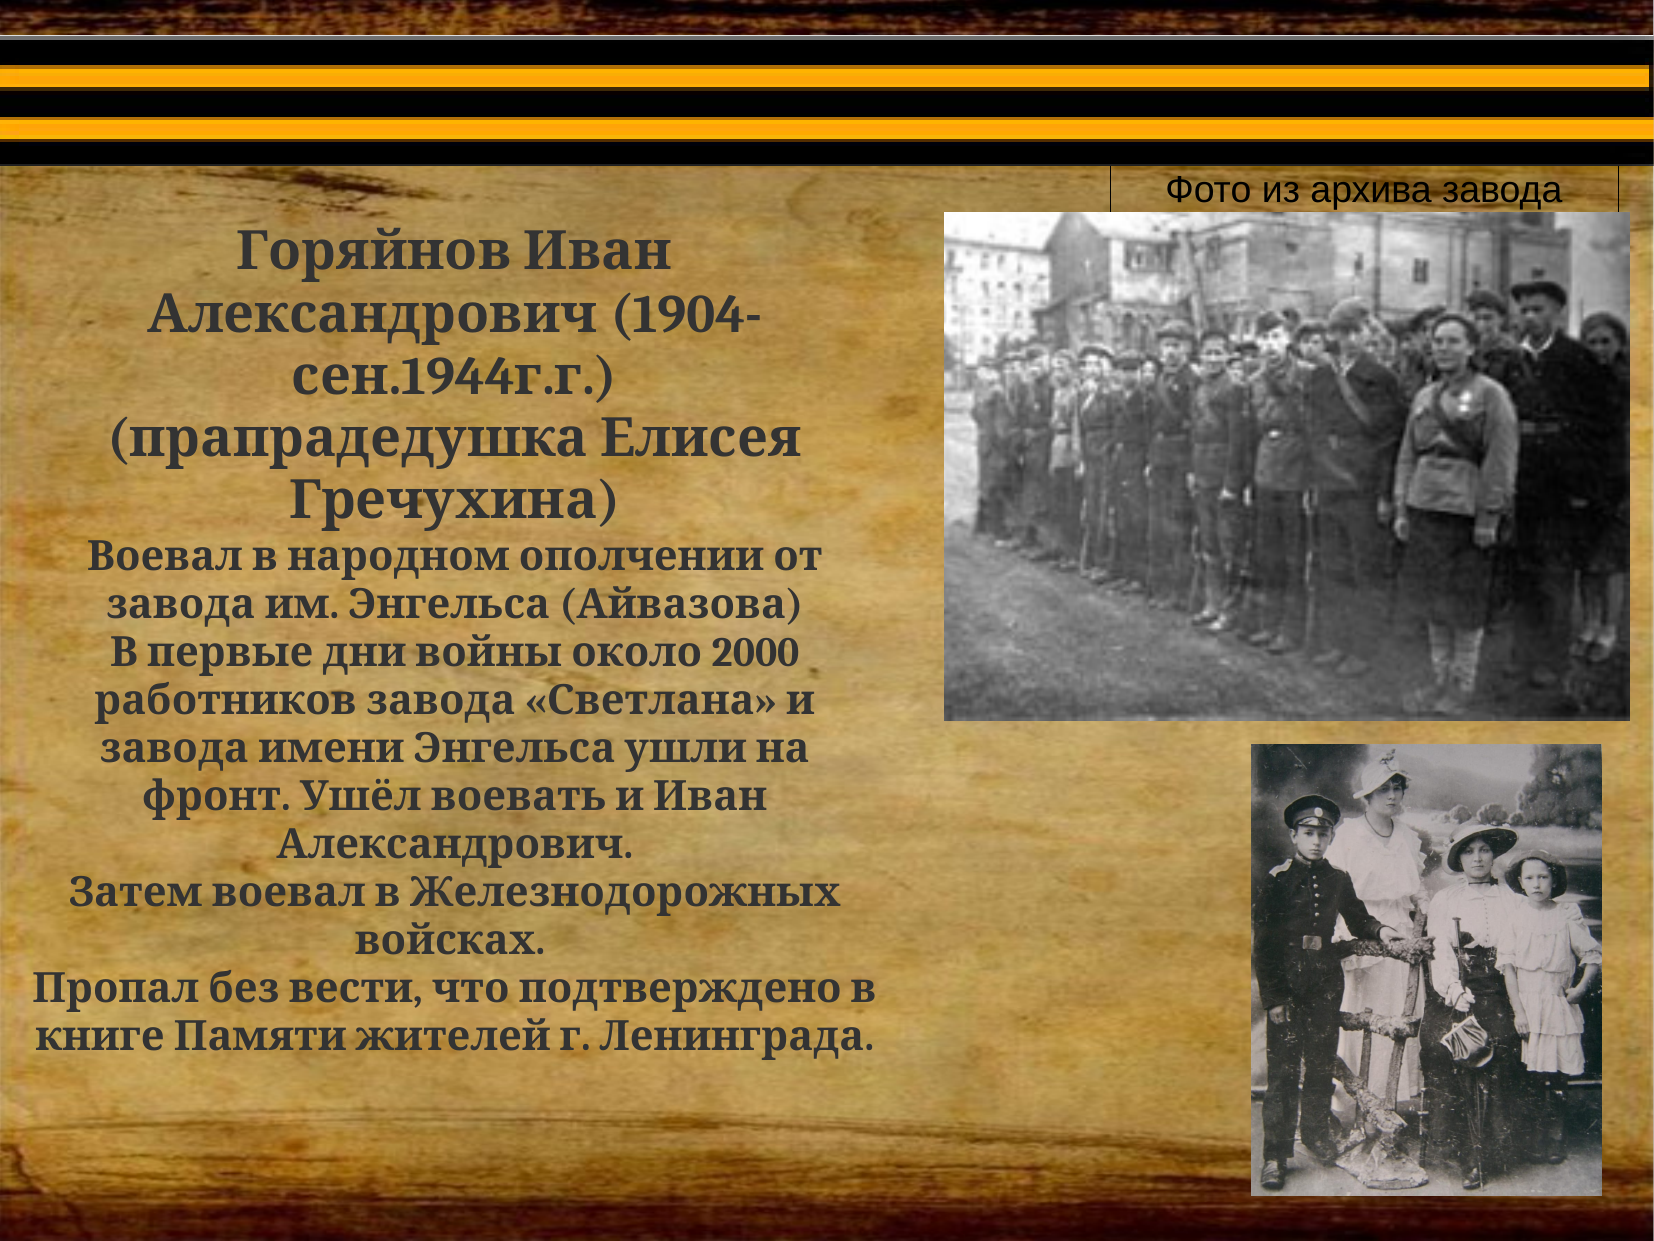

Фото из архива завода
# Горяйнов Иван Александрович (1904-сен.1944г.г.) (прапрадедушка Елисея Гречухина) Воевал в народном ополчении от завода им. Энгельса (Айвазова) В первые дни войны около 2000 работников завода «Светлана» и завода имени Энгельса ушли на фронт. Ушёл воевать и Иван Александрович. Затем воевал в Железнодорожных войсках. Пропал без вести, что подтверждено в книге Памяти жителей г. Ленинграда.